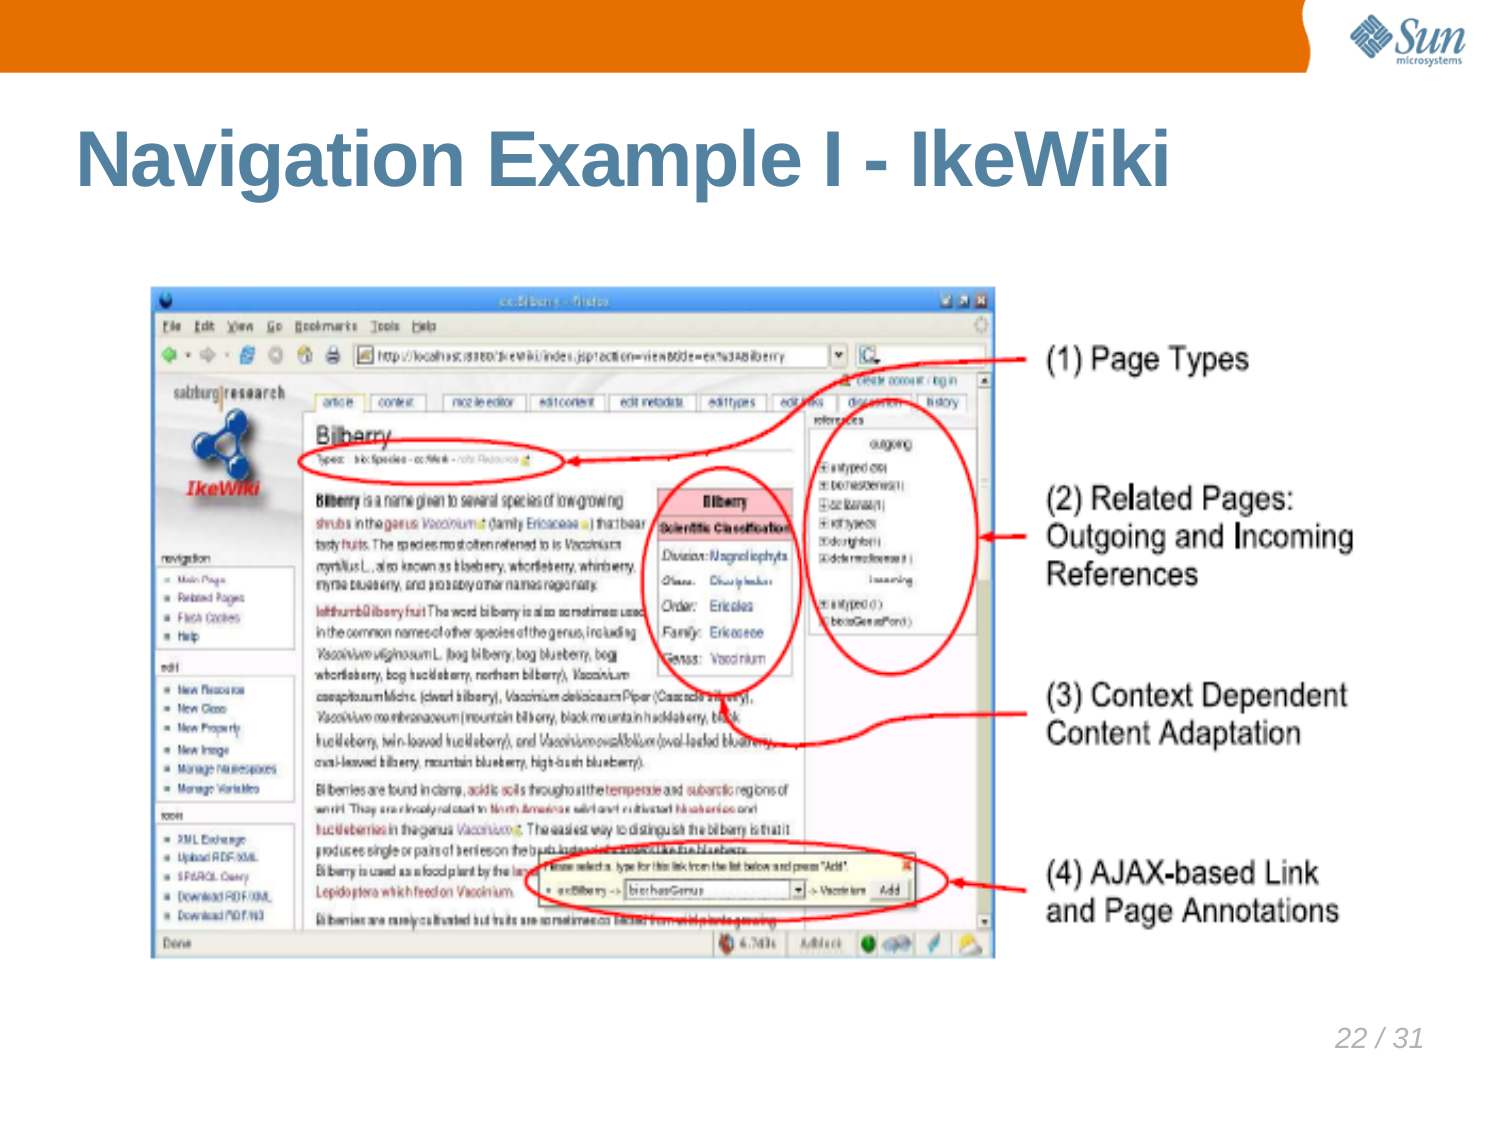

# Navigation Example I - IkeWiki
22